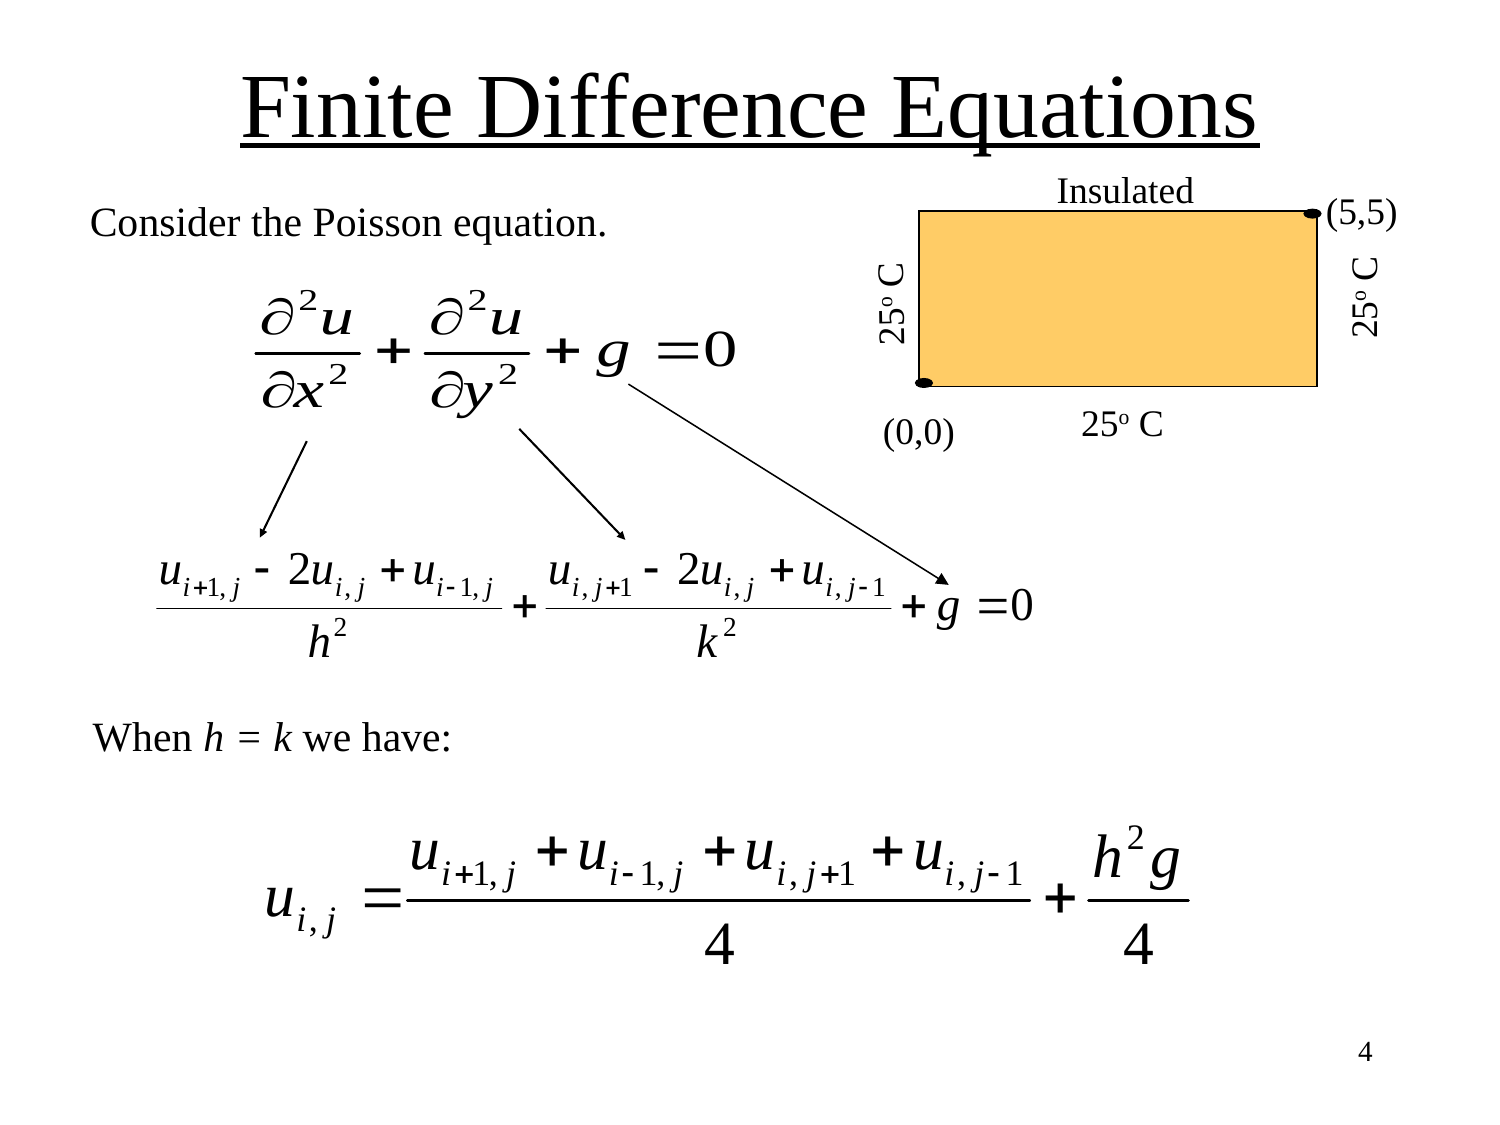

# Finite Difference Equations
Insulated
 (5,5)
25o C
25o C
 (0,0)
 Consider the Poisson equation.
25o C
 When h = k we have: